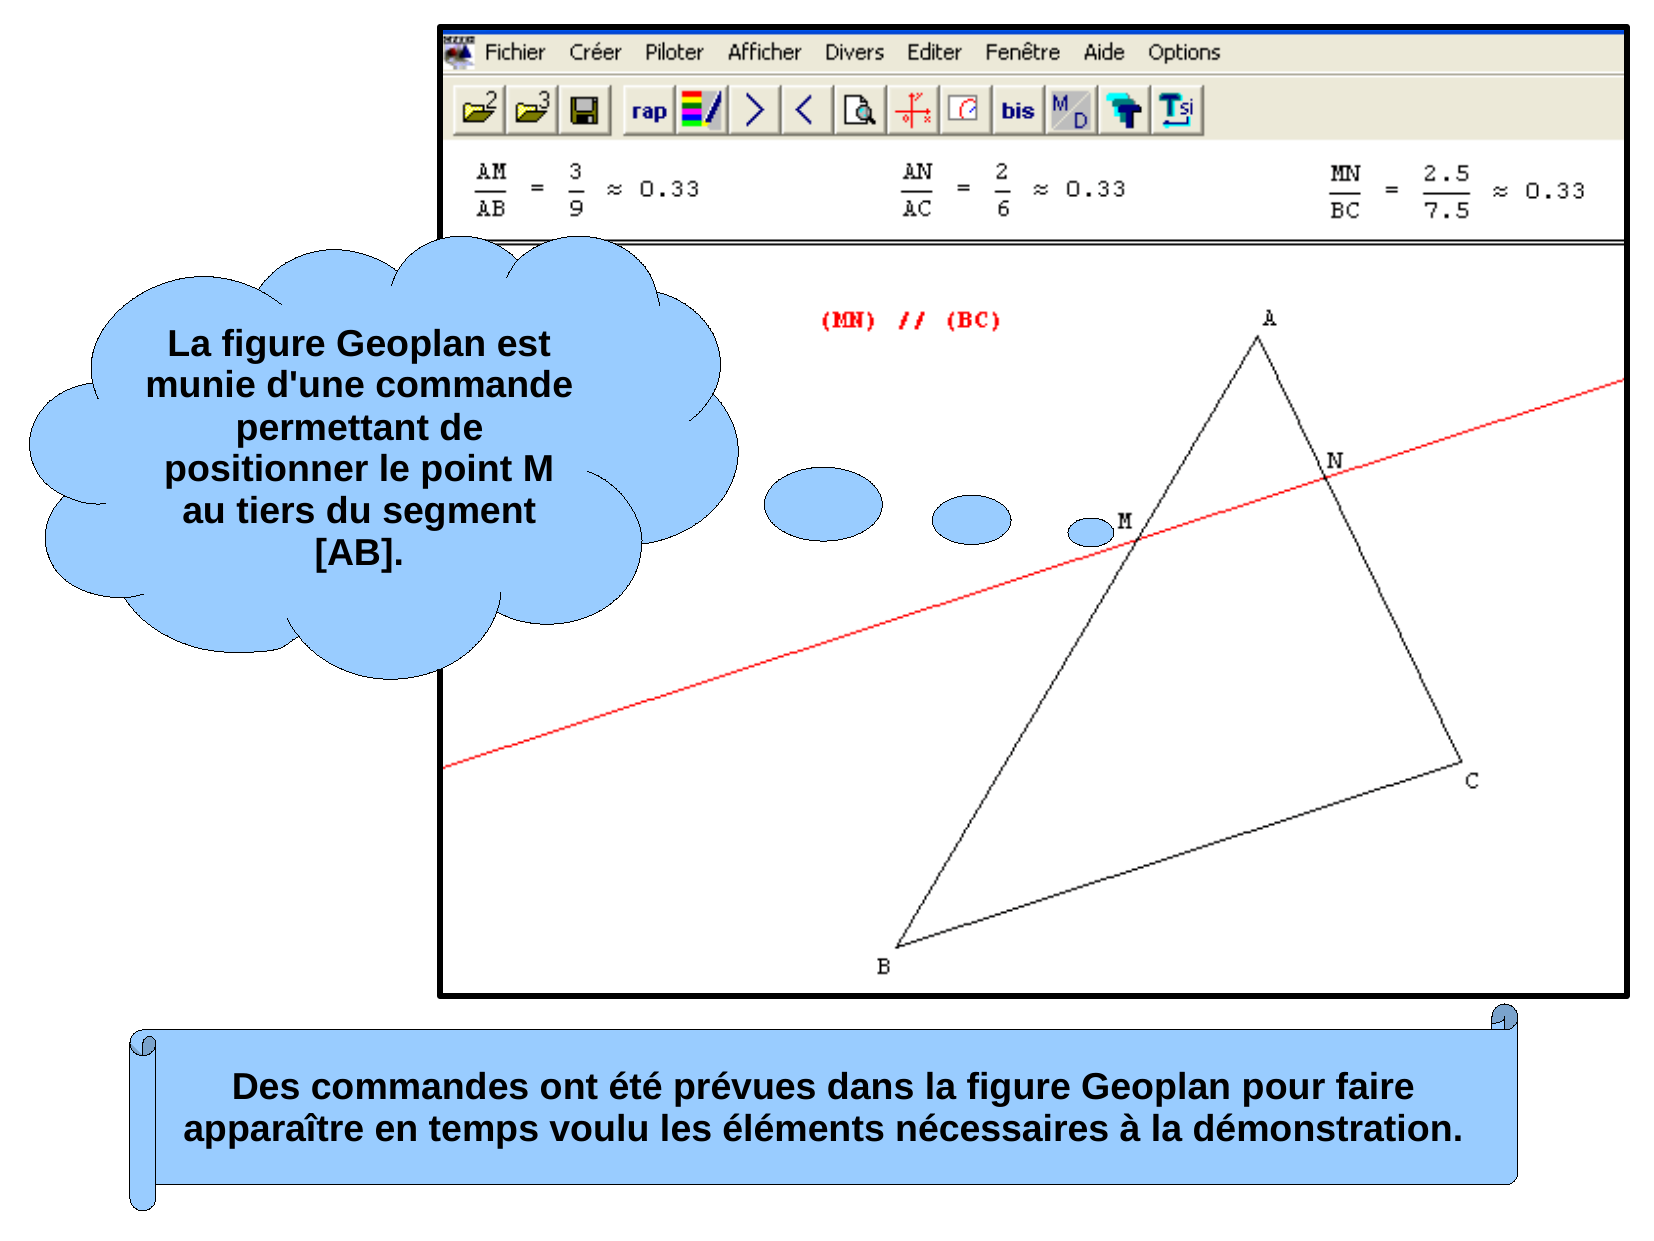

La figure Geoplan est munie d'une commande permettant de positionner le point M au tiers du segment [AB].
Des commandes ont été prévues dans la figure Geoplan pour faire
apparaître en temps voulu les éléments nécessaires à la démonstration.